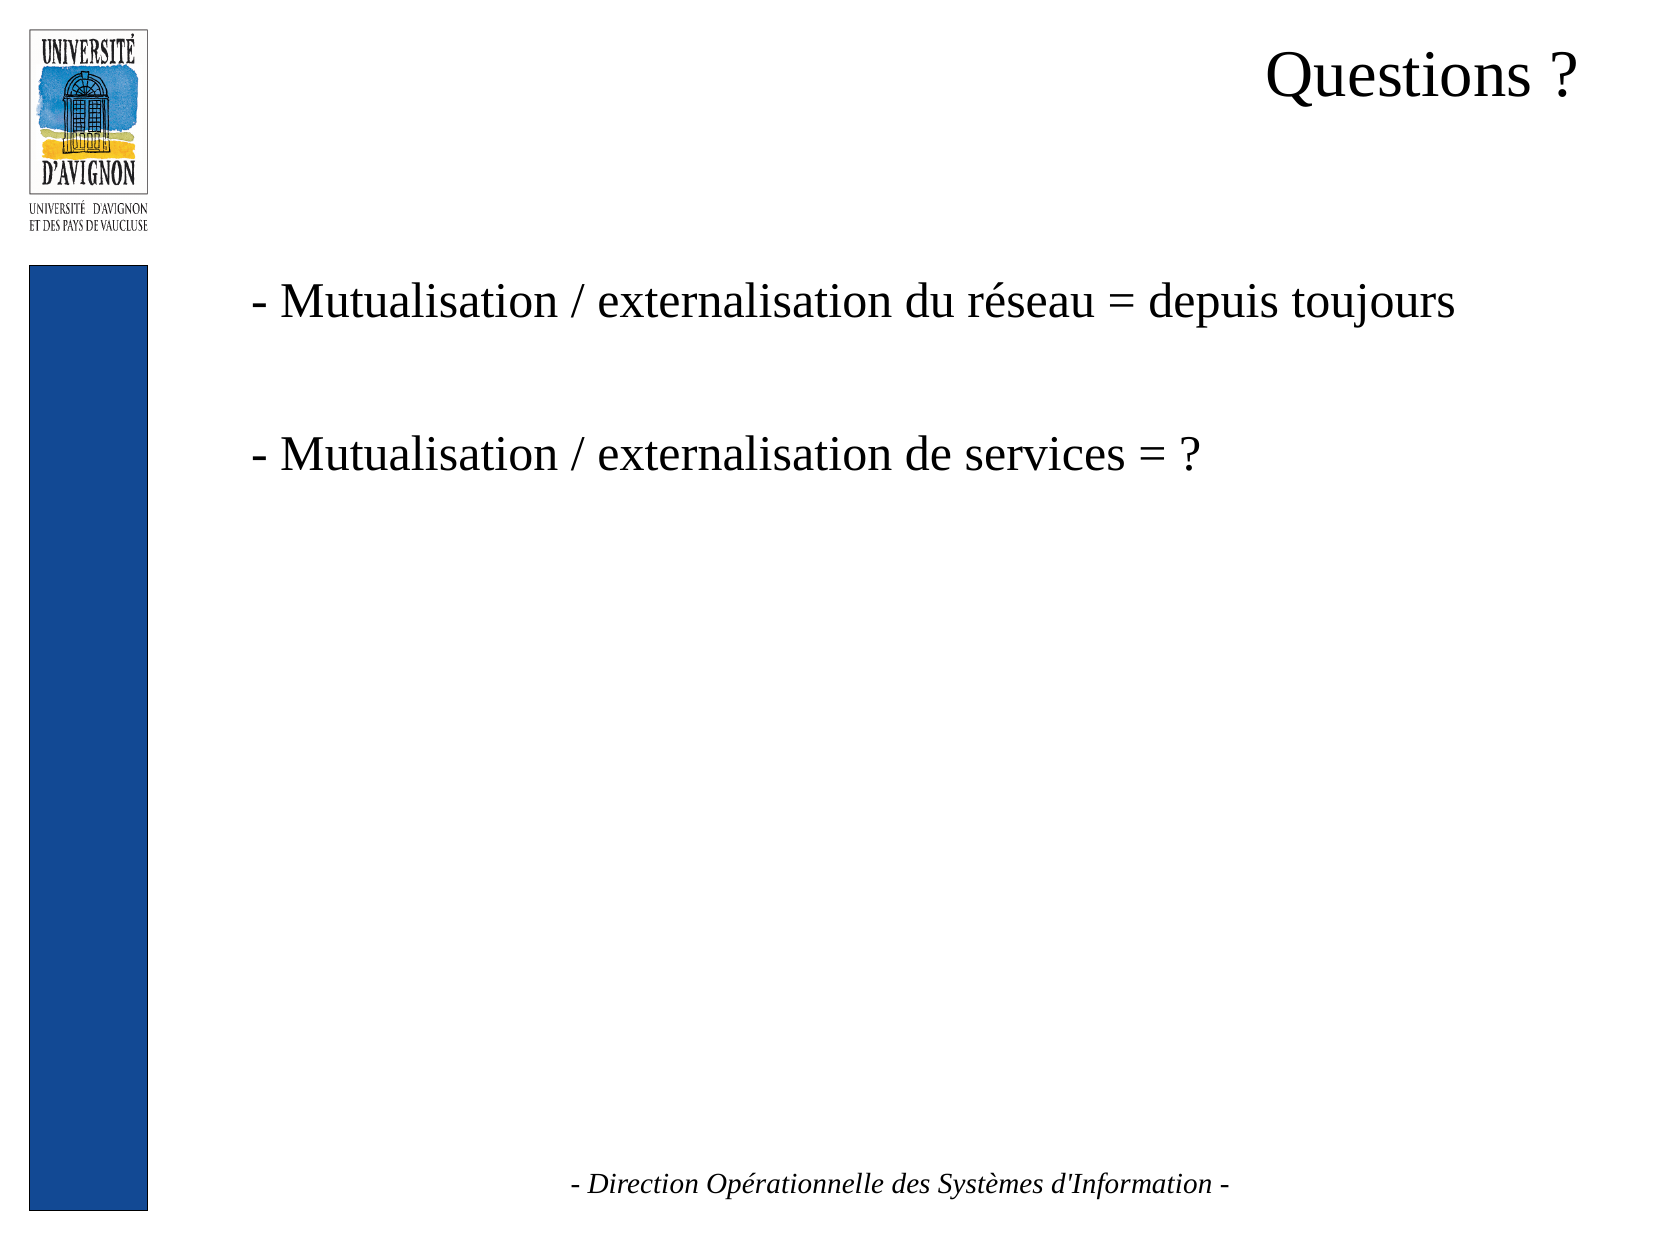

Questions ?
- Mutualisation / externalisation du réseau = depuis toujours
- Mutualisation / externalisation de services = ?
- Direction Opérationnelle des Systèmes d'Information -